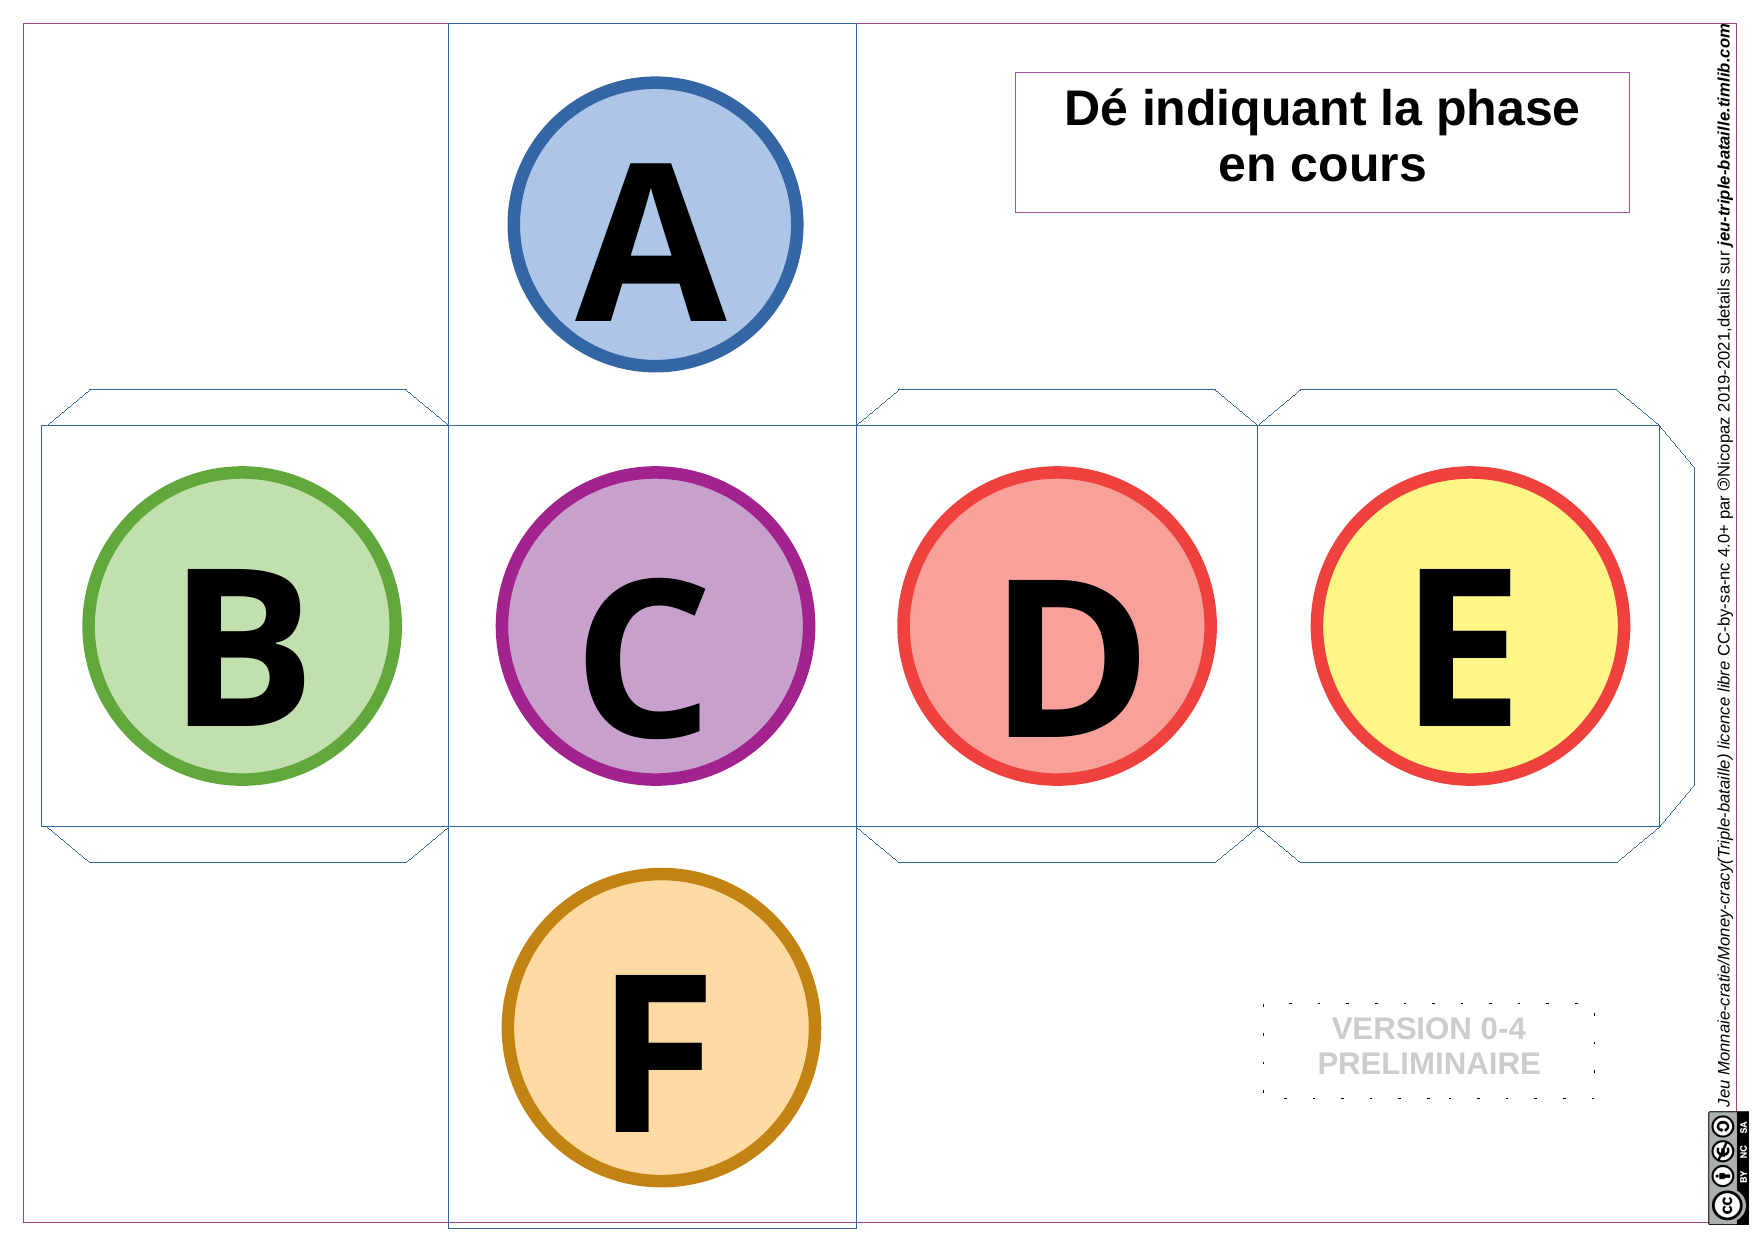

A
A
B
B
Dé indiquant la phase en cours
A
C
D
E
B
E
C
D
F
1
2
4
8
8
8
F
VERSION 0-4 PRELIMINAIRE
1
2
4
1
2
4
#